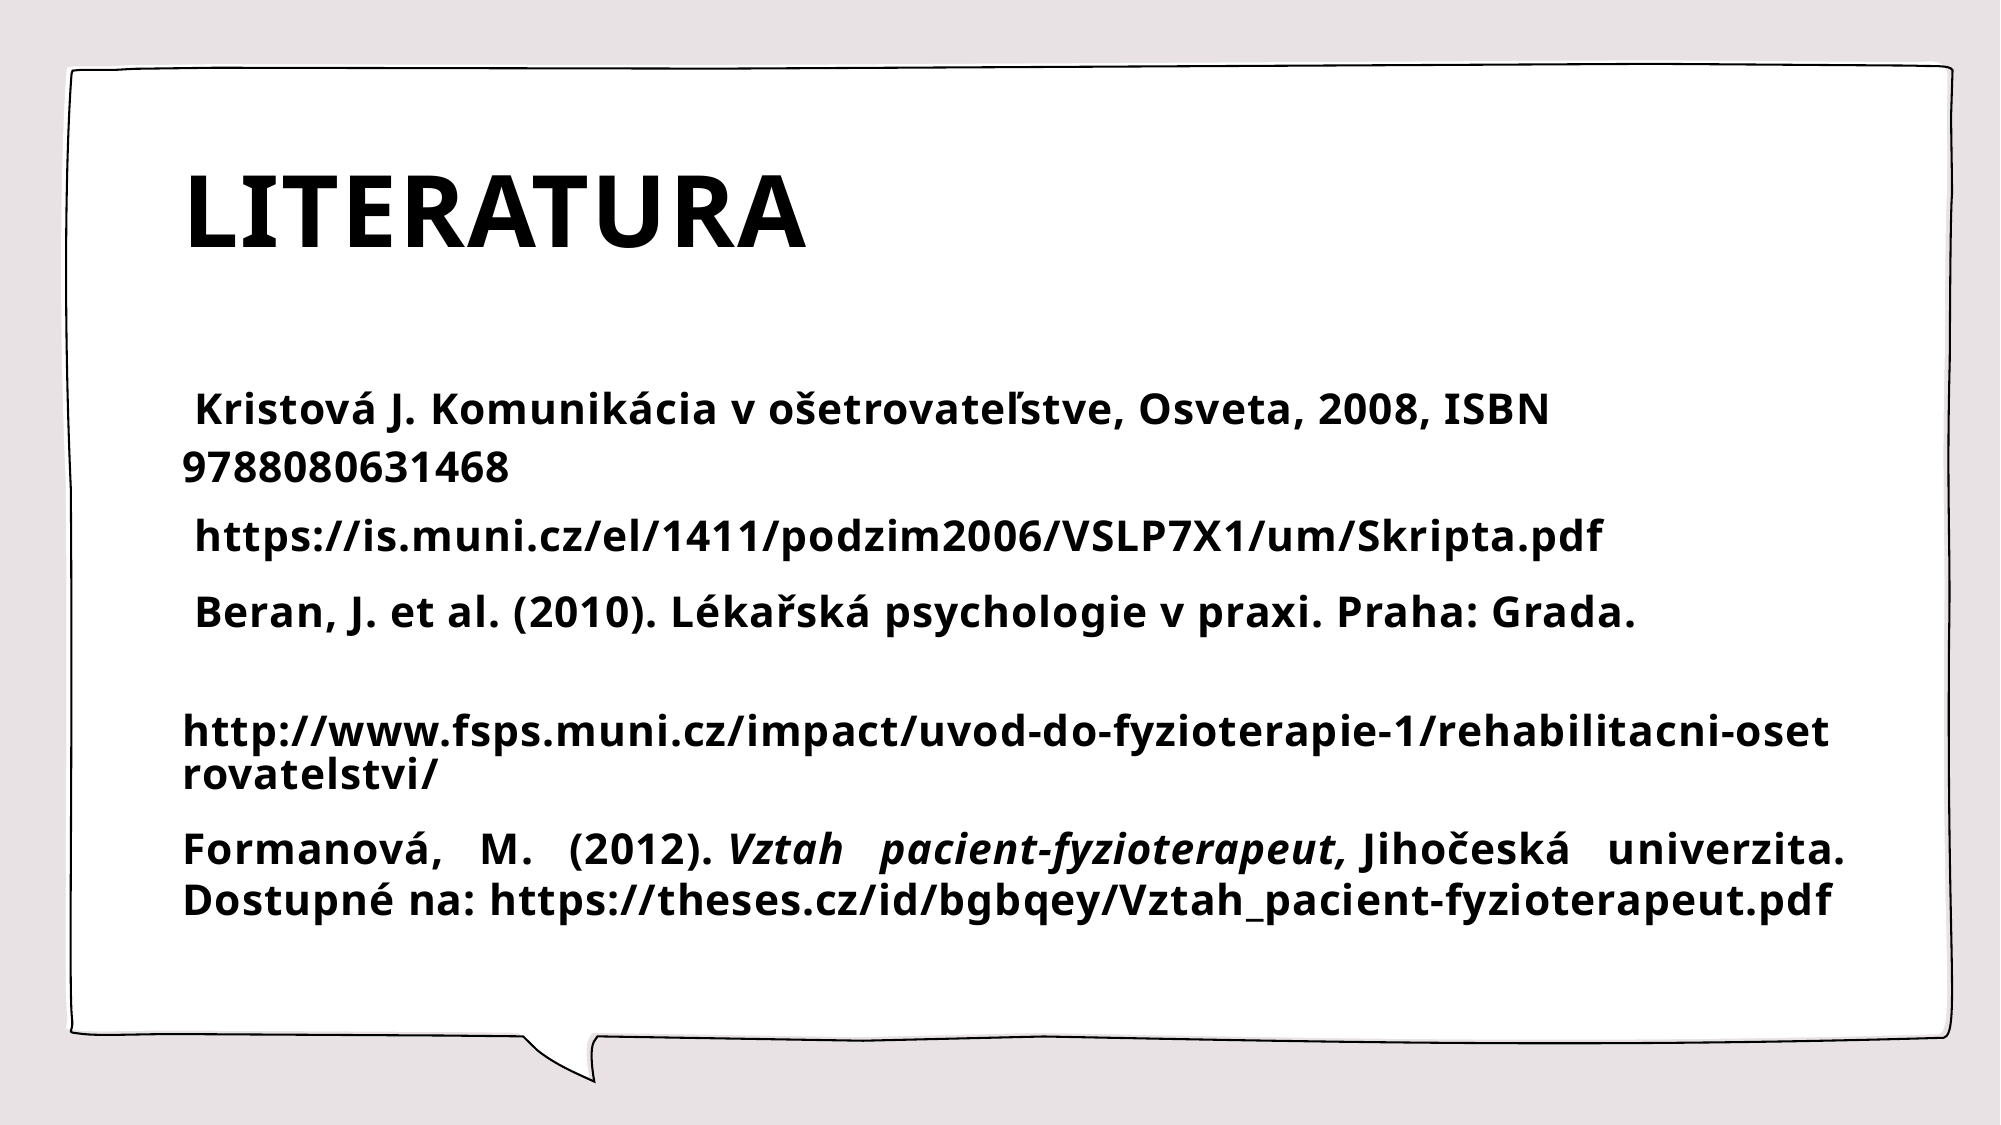

# LITERATURA
 Kristová J. Komunikácia v ošetrovateľstve, Osveta, 2008, ISBN9788080631468
 https://is.muni.cz/el/1411/podzim2006/VSLP7X1/um/Skripta.pdf
 Beran, J. et al. (2010). Lékařská psychologie v praxi. Praha: Grada.
 http://www.fsps.muni.cz/impact/uvod-do-fyzioterapie-1/rehabilitacni-osetrovatelstvi/
Formanová, M. (2012). Vztah pacient-fyzioterapeut, Jihočeská univerzita. Dostupné na: https://theses.cz/id/bgbqey/Vztah_pacient-fyzioterapeut.pdf